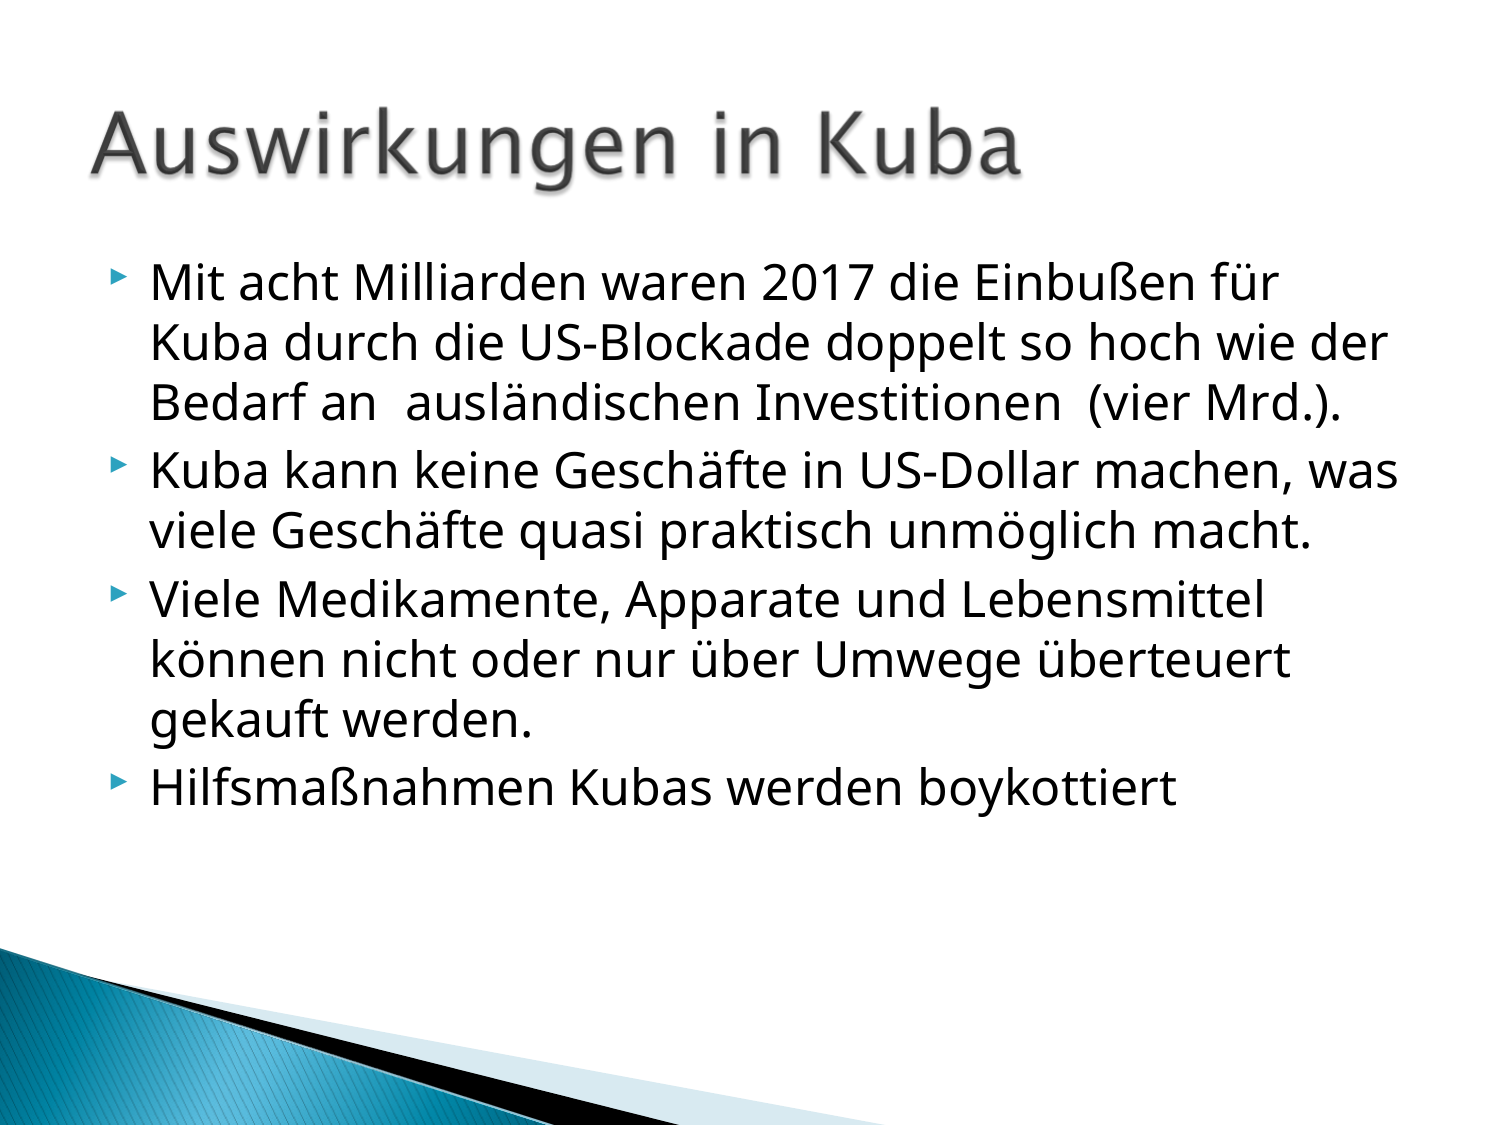

# Mit acht Milliarden waren 2017 die Einbußen für Kuba durch die US-Blockade doppelt so hoch wie der Bedarf an ausländischen Investitionen (vier Mrd.).
Kuba kann keine Geschäfte in US-Dollar machen, was viele Geschäfte quasi praktisch unmöglich macht.
Viele Medikamente, Apparate und Lebensmittel können nicht oder nur über Umwege überteuert gekauft werden.
Hilfsmaßnahmen Kubas werden boykottiert